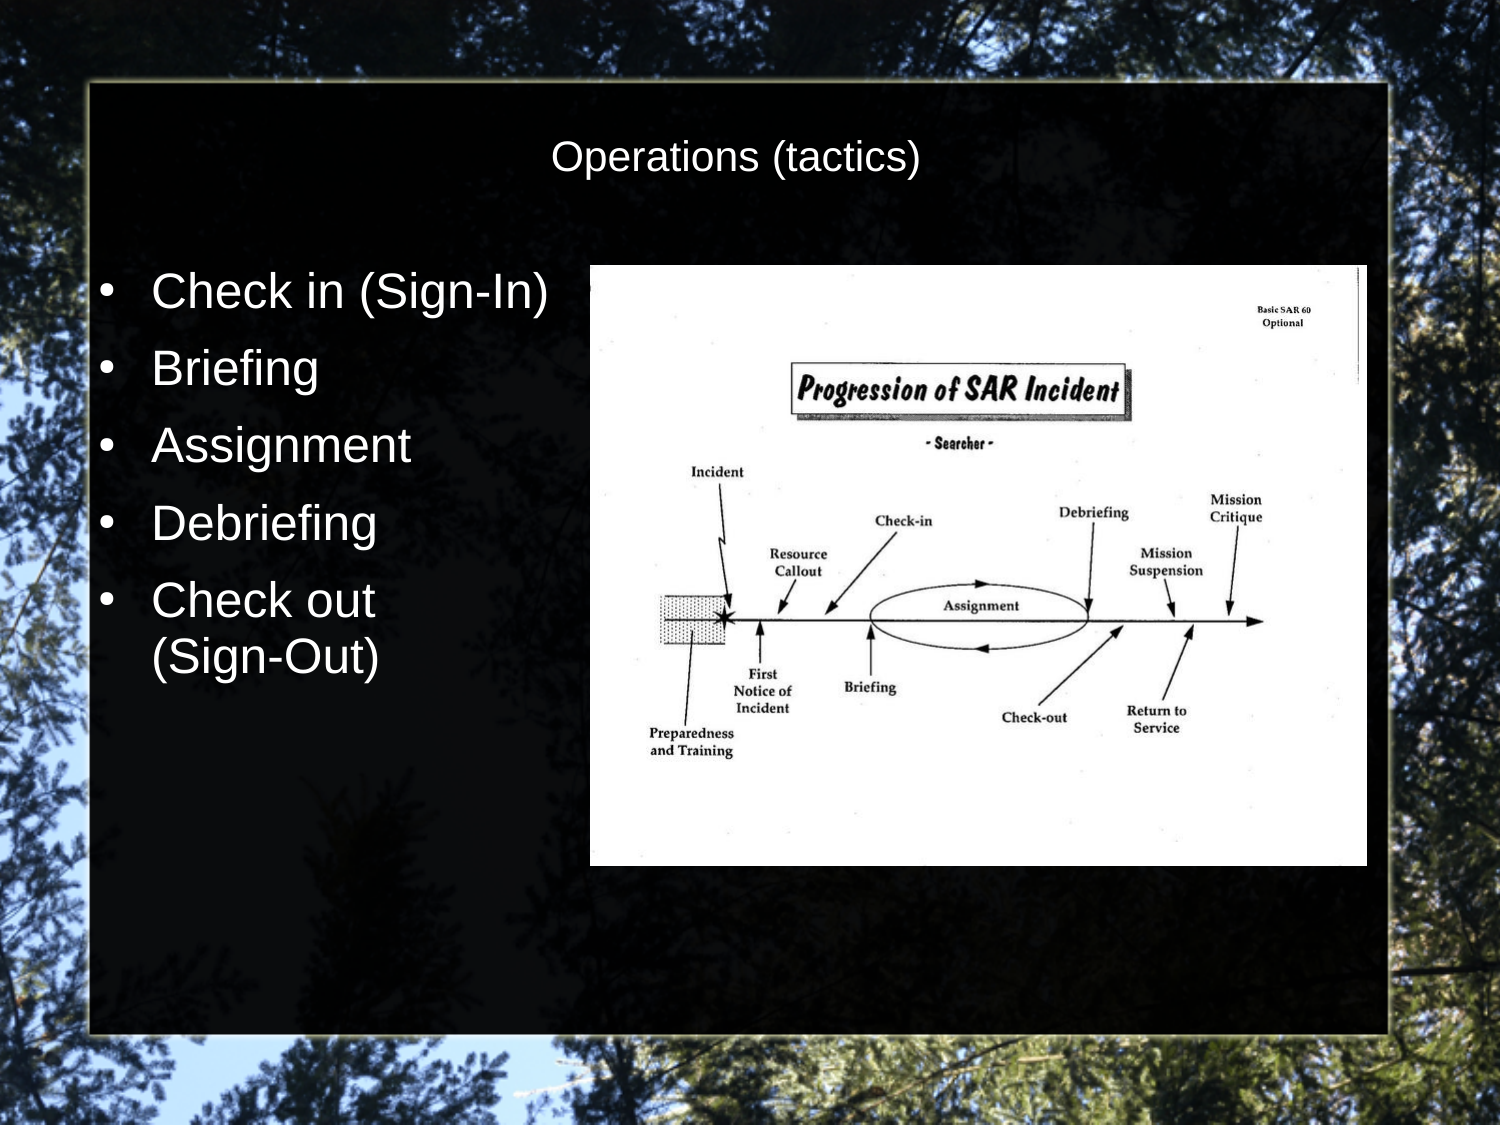

# Operations (tactics)
Check in (Sign-In)
Briefing
Assignment
Debriefing
Check out
(Sign-Out)